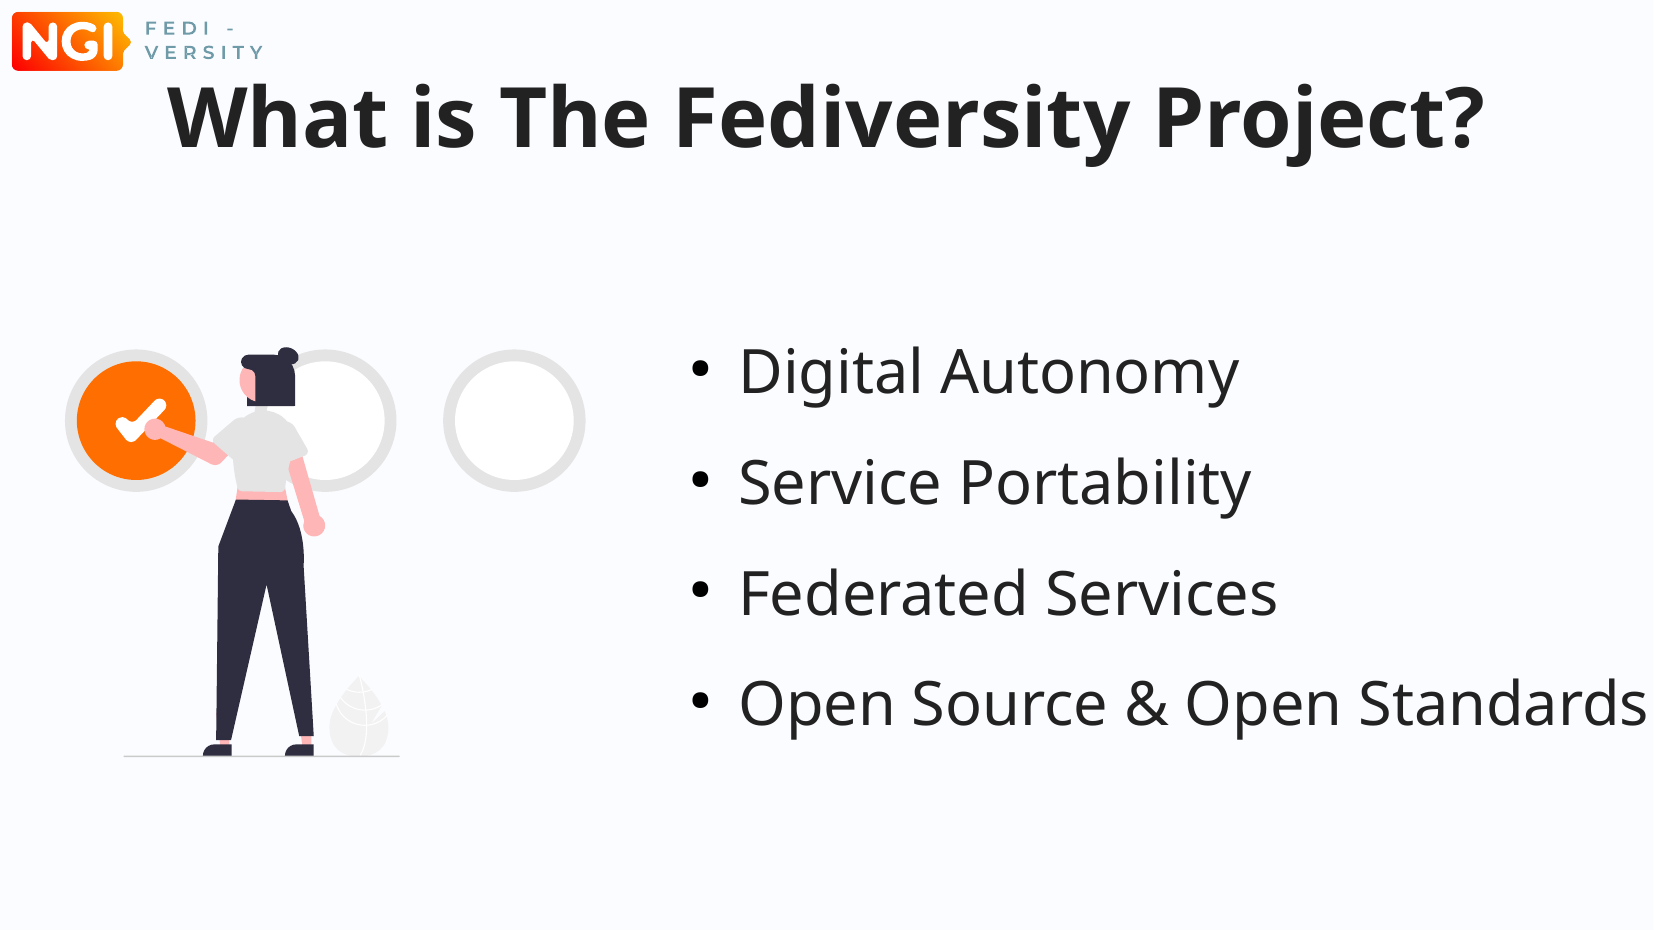

# What is The Fediversity Project?
Digital Autonomy
Service Portability
Federated Services
Open Source & Open Standards